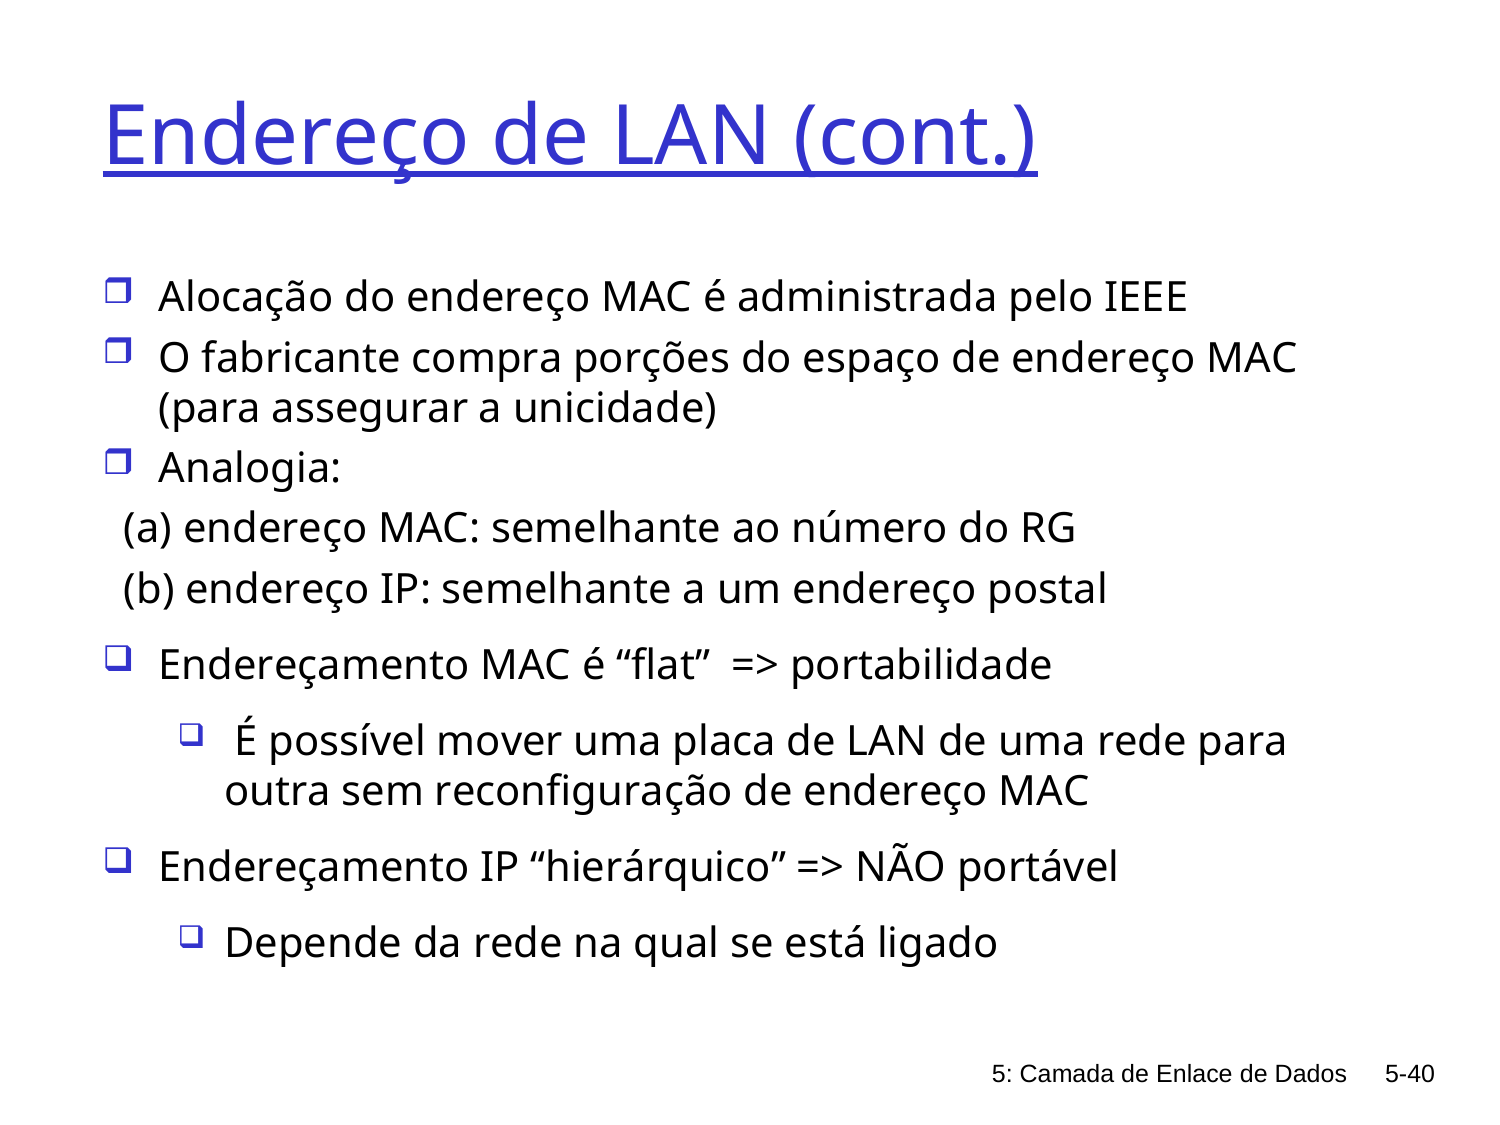

# Endereço de LAN (cont.)
Alocação do endereço MAC é administrada pelo IEEE
O fabricante compra porções do espaço de endereço MAC (para assegurar a unicidade)
Analogia:
 (a) endereço MAC: semelhante ao número do RG
 (b) endereço IP: semelhante a um endereço postal
Endereçamento MAC é “flat” => portabilidade
 É possível mover uma placa de LAN de uma rede para outra sem reconfiguração de endereço MAC
Endereçamento IP “hierárquico” => NÃO portável
Depende da rede na qual se está ligado
5: Camada de Enlace de Dados